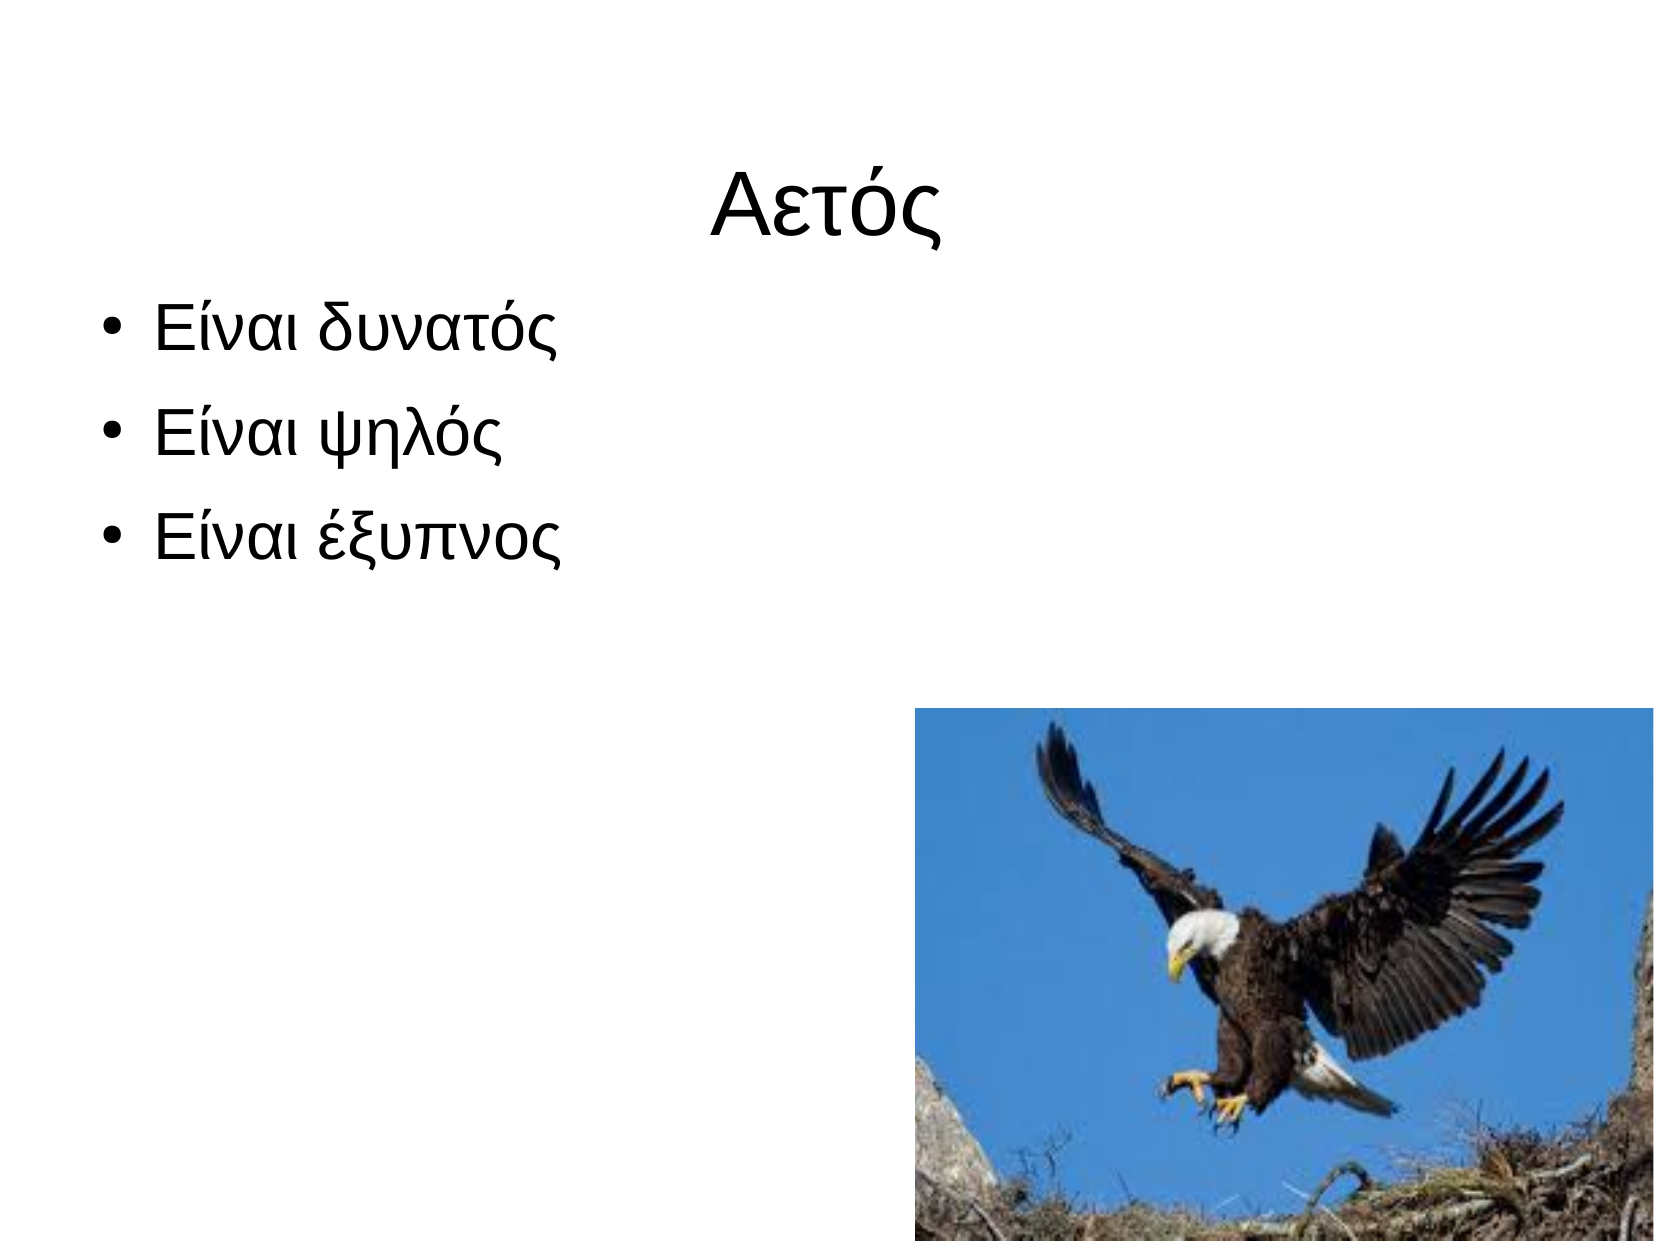

# Αετός
Είναι δυνατός
Είναι ψηλός
Είναι έξυπνος